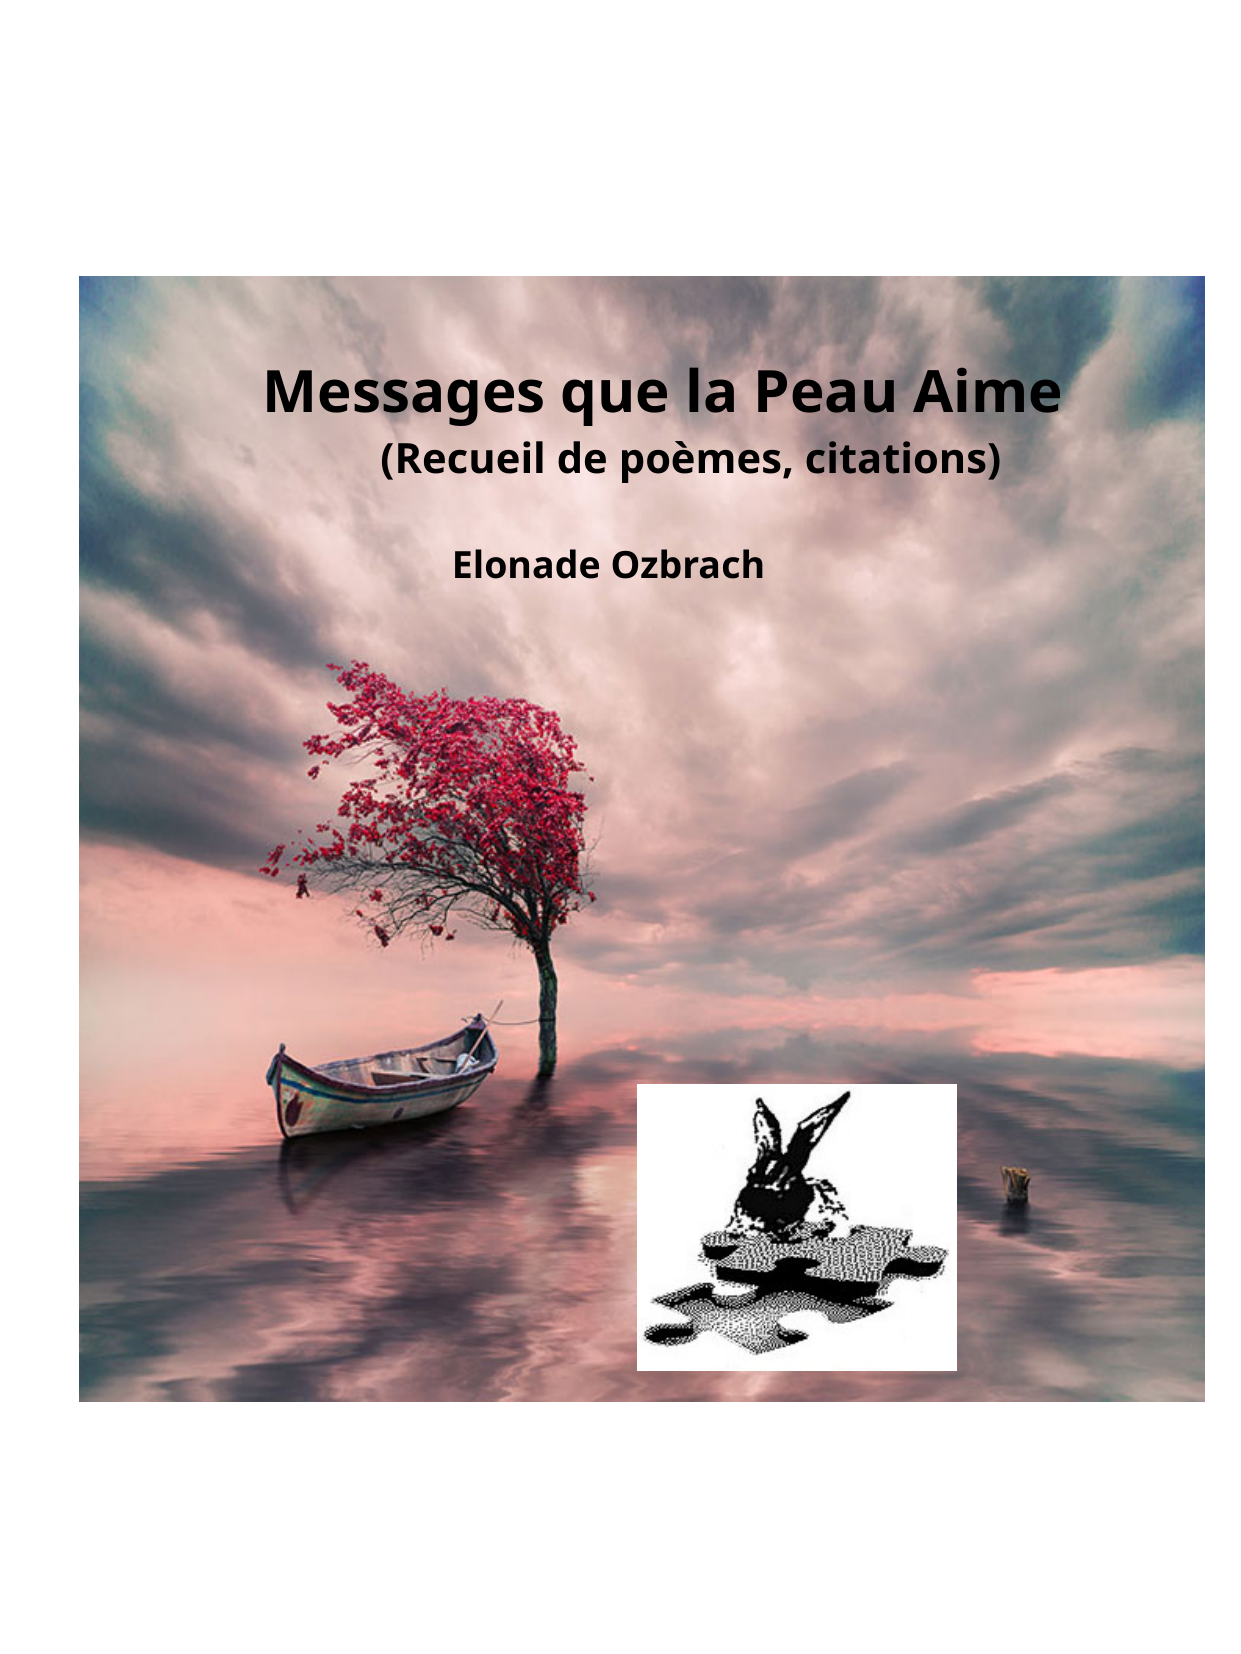

Messages que la Peau Aime
(Recueil de poèmes, citations)
Elonade Ozbrach